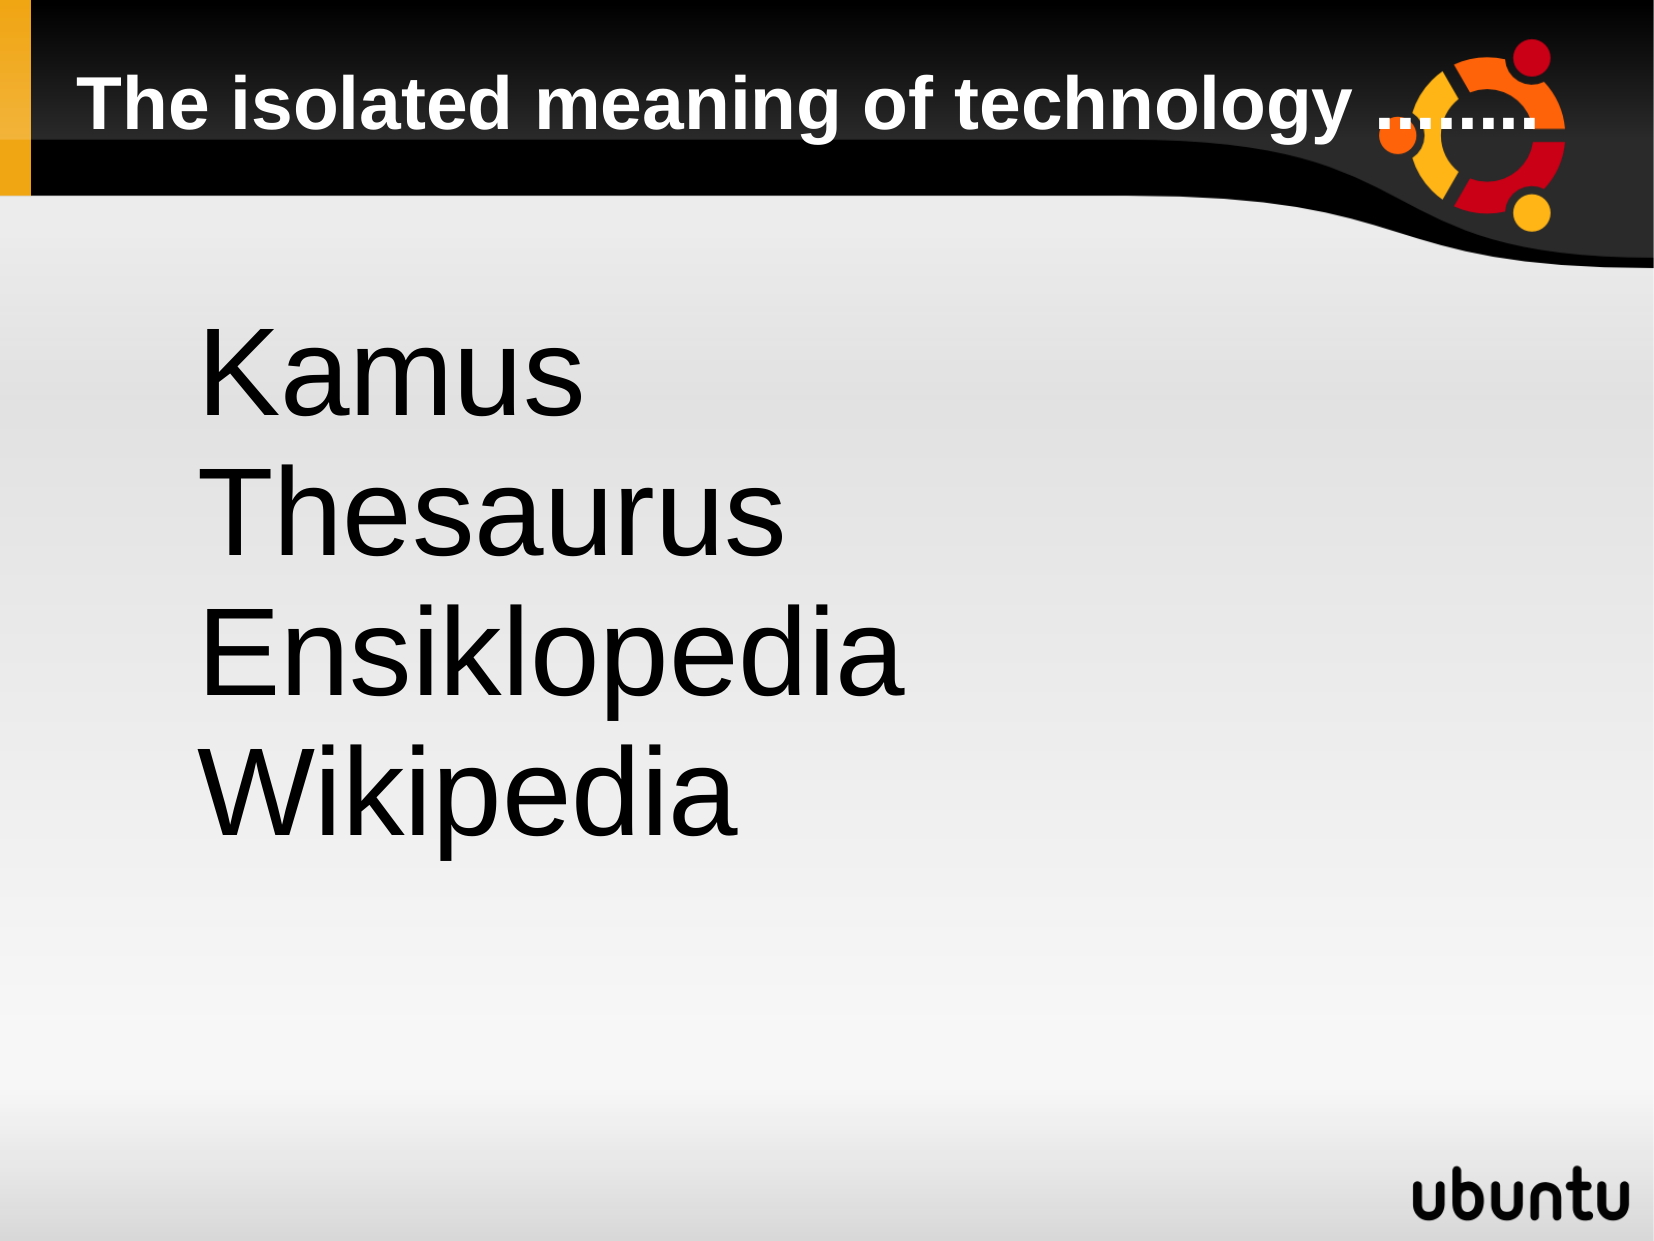

# The isolated meaning of technology ........
 Kamus
 Thesaurus
 Ensiklopedia
 Wikipedia